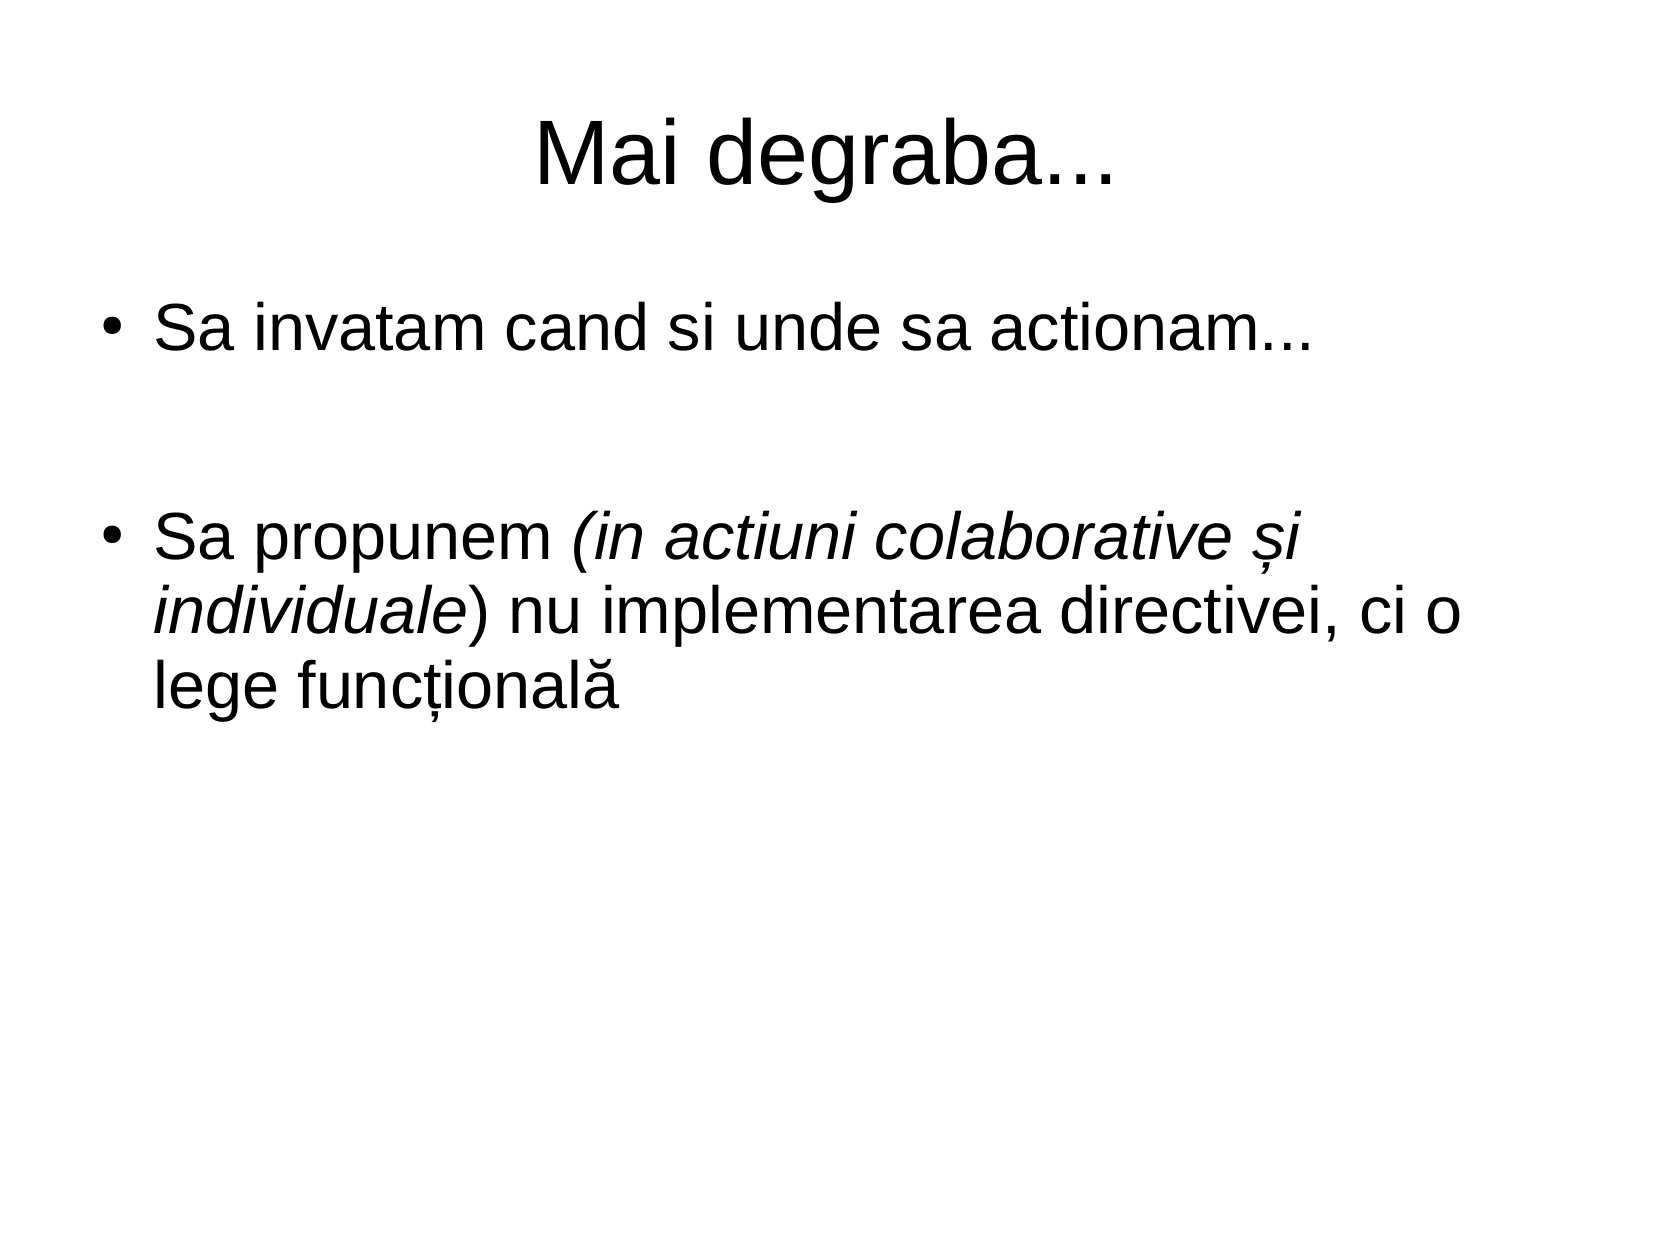

# Mai degraba...
Sa invatam cand si unde sa actionam...
Sa propunem (in actiuni colaborative și individuale) nu implementarea directivei, ci o lege funcțională